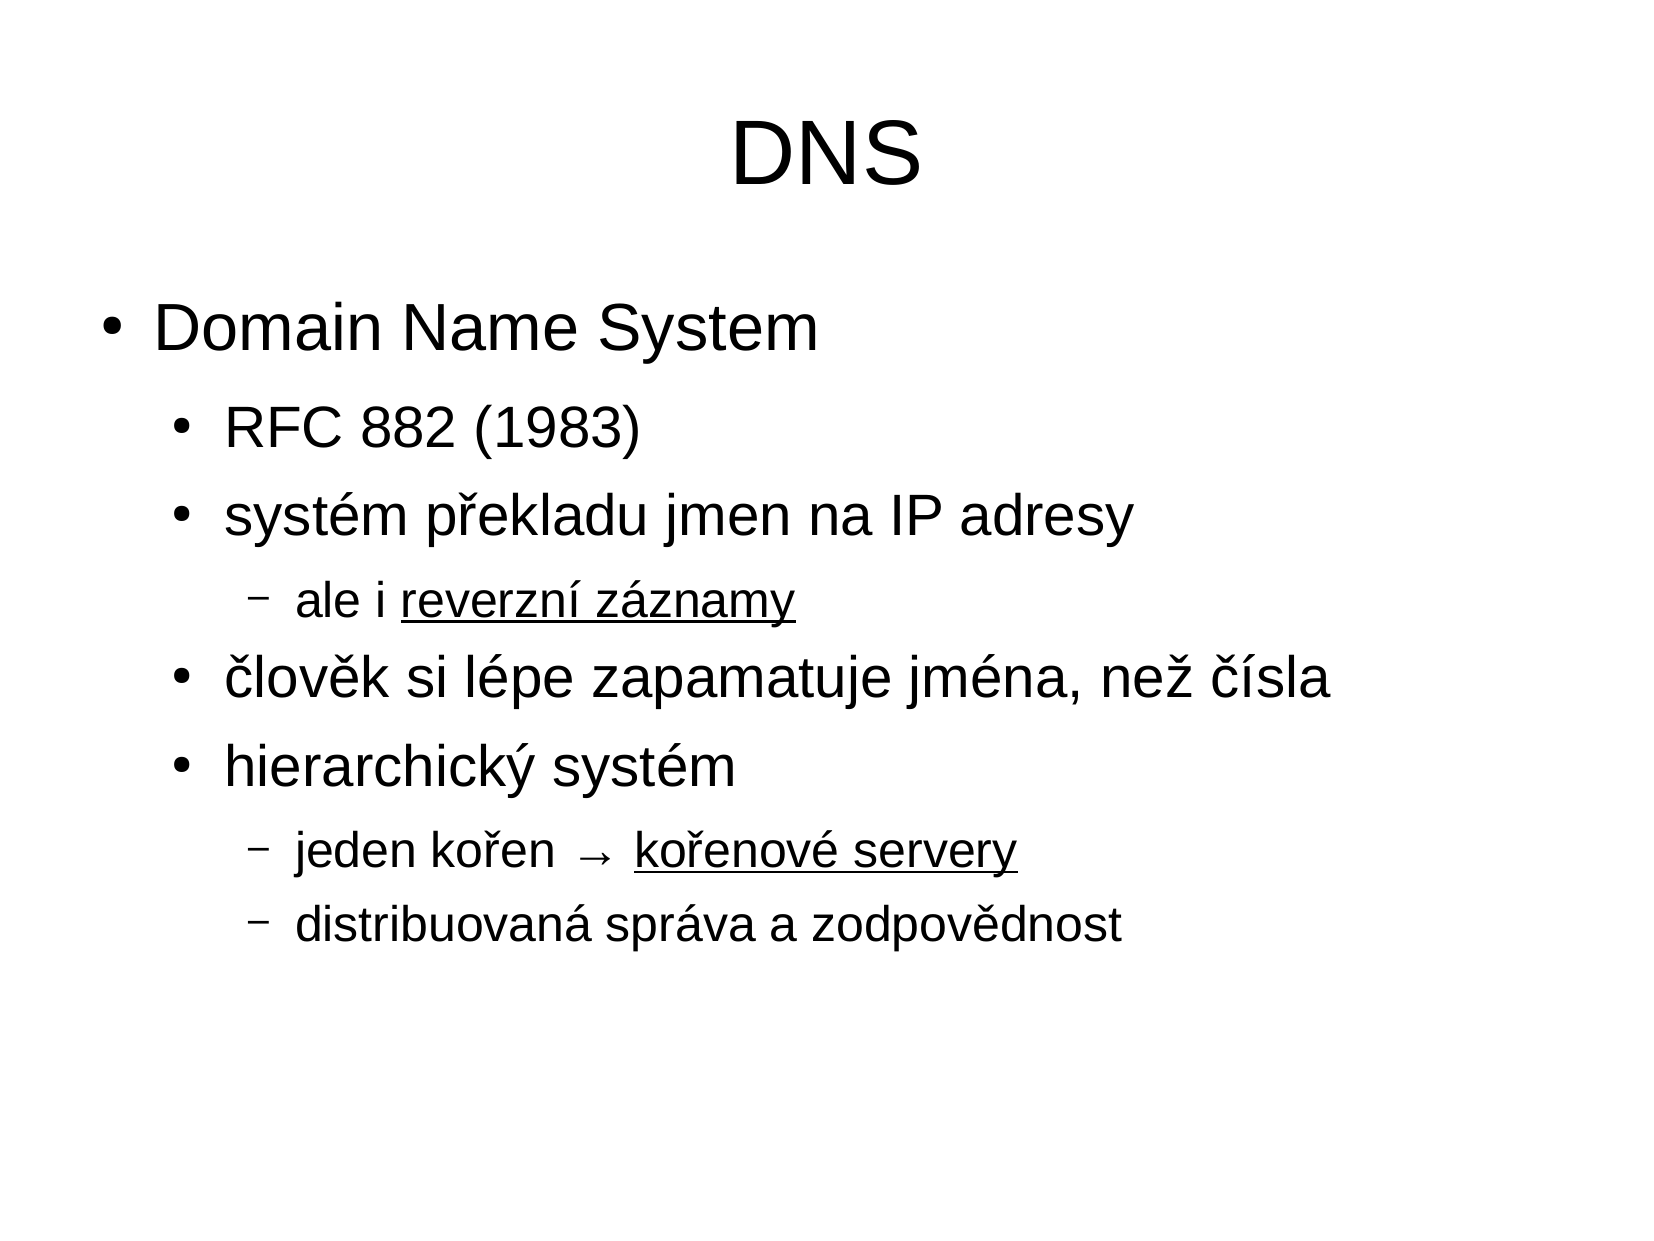

# DNS
Domain Name System
RFC 882 (1983)
systém překladu jmen na IP adresy
ale i reverzní záznamy
člověk si lépe zapamatuje jména, než čísla
hierarchický systém
jeden kořen → kořenové servery
distribuovaná správa a zodpovědnost